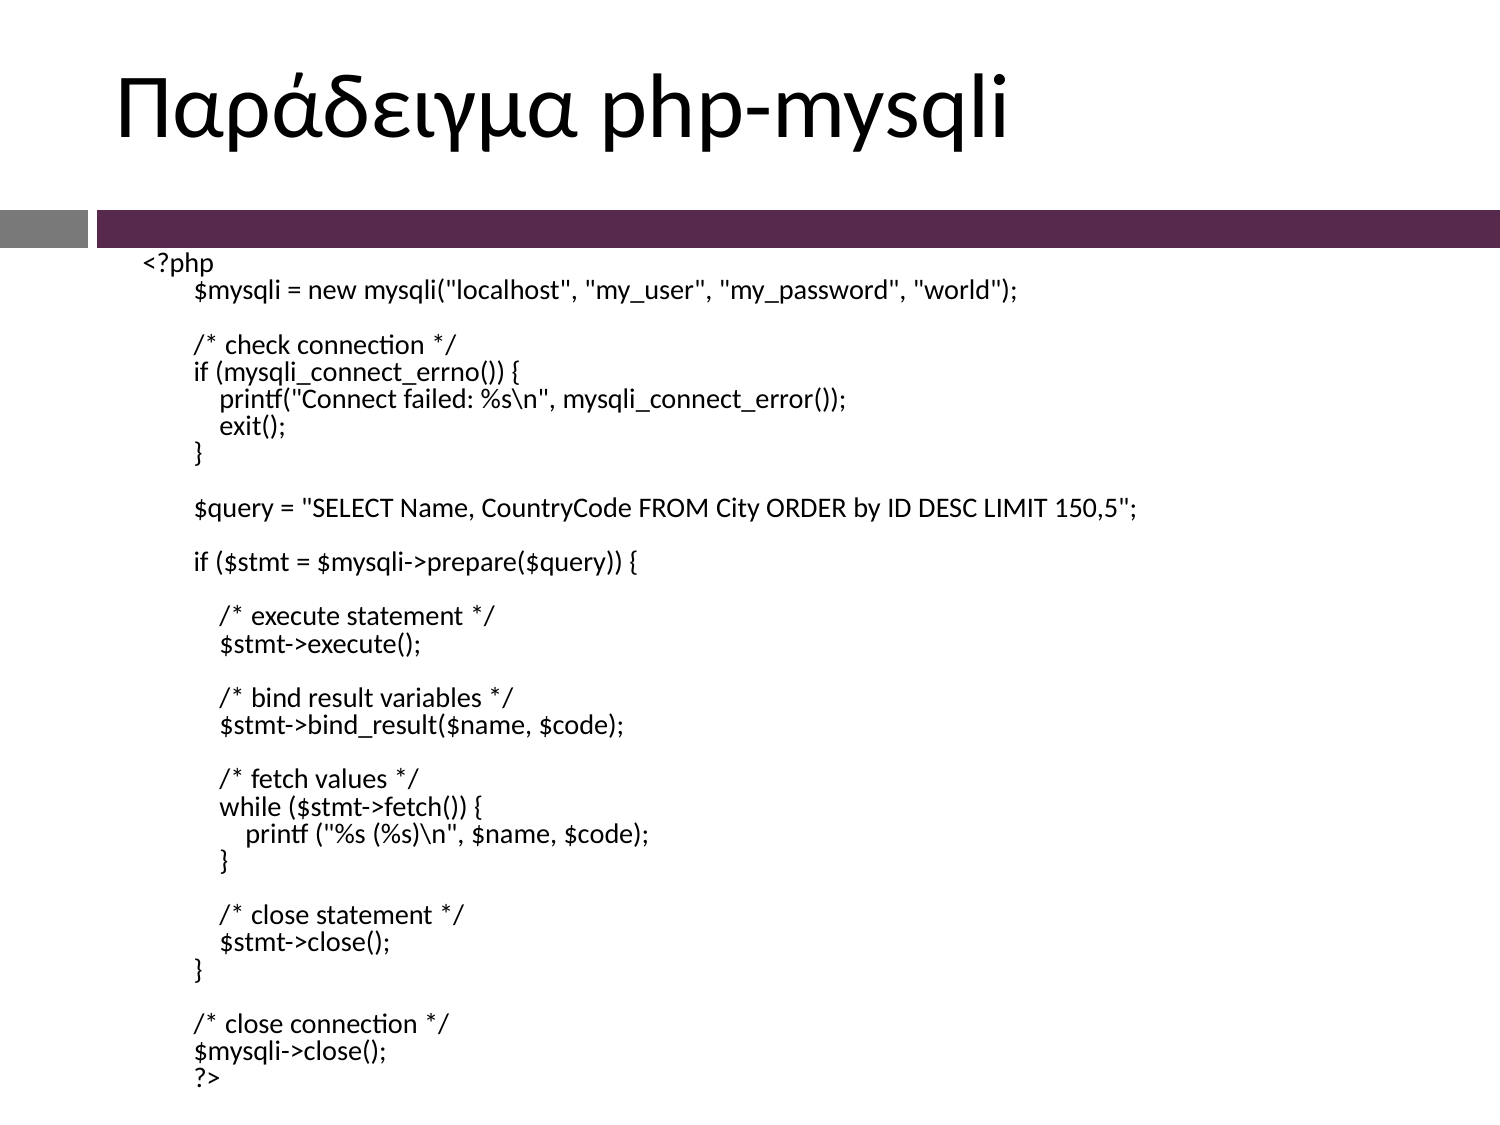

# Παράδειγμα php-mysqli
<?php
$mysqli = new mysqli("localhost", "my_user", "my_password", "world");
/* check connection */
if (mysqli_connect_errno()) {
    printf("Connect failed: %s\n", mysqli_connect_error());
    exit();
}
$query = "SELECT Name, CountryCode FROM City ORDER by ID DESC LIMIT 150,5";
if ($stmt = $mysqli->prepare($query)) {
    /* execute statement */
    $stmt->execute();
    /* bind result variables */
    $stmt->bind_result($name, $code);
    /* fetch values */
    while ($stmt->fetch()) {
        printf ("%s (%s)\n", $name, $code);
    }
    /* close statement */
    $stmt->close();
}
/* close connection */
$mysqli->close();
?>